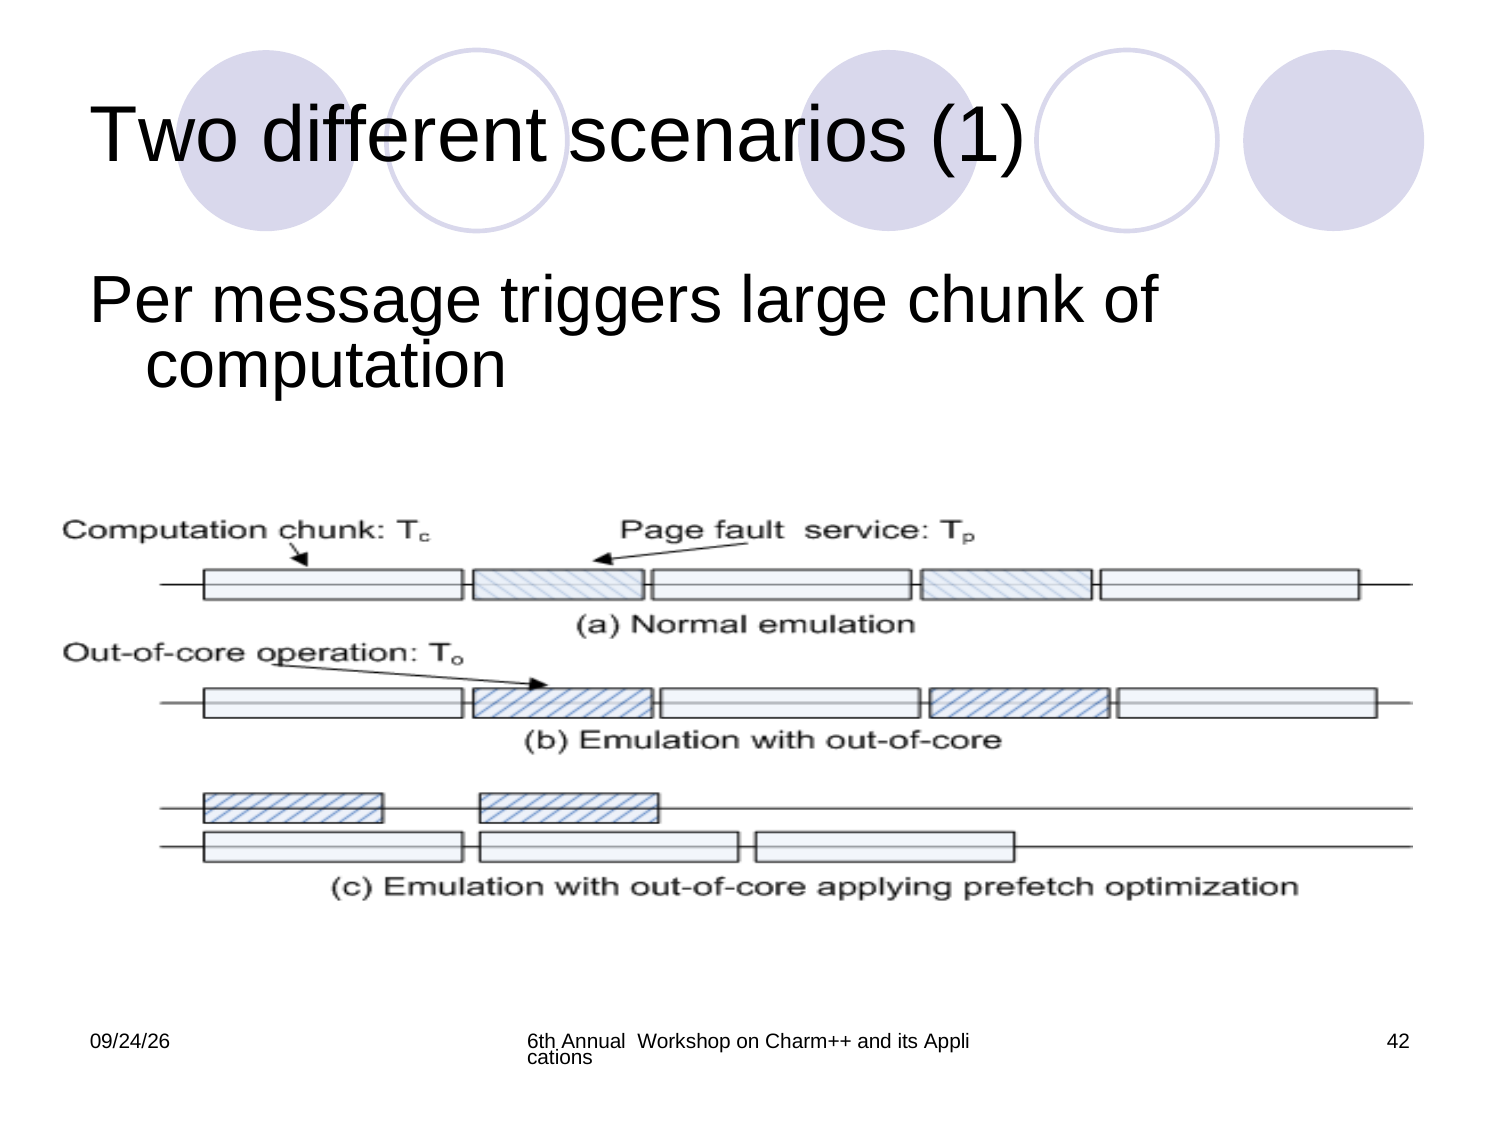

# Two different scenarios (1)
Per message triggers large chunk of computation
6th Annual Workshop on Charm++ and its Applications
42